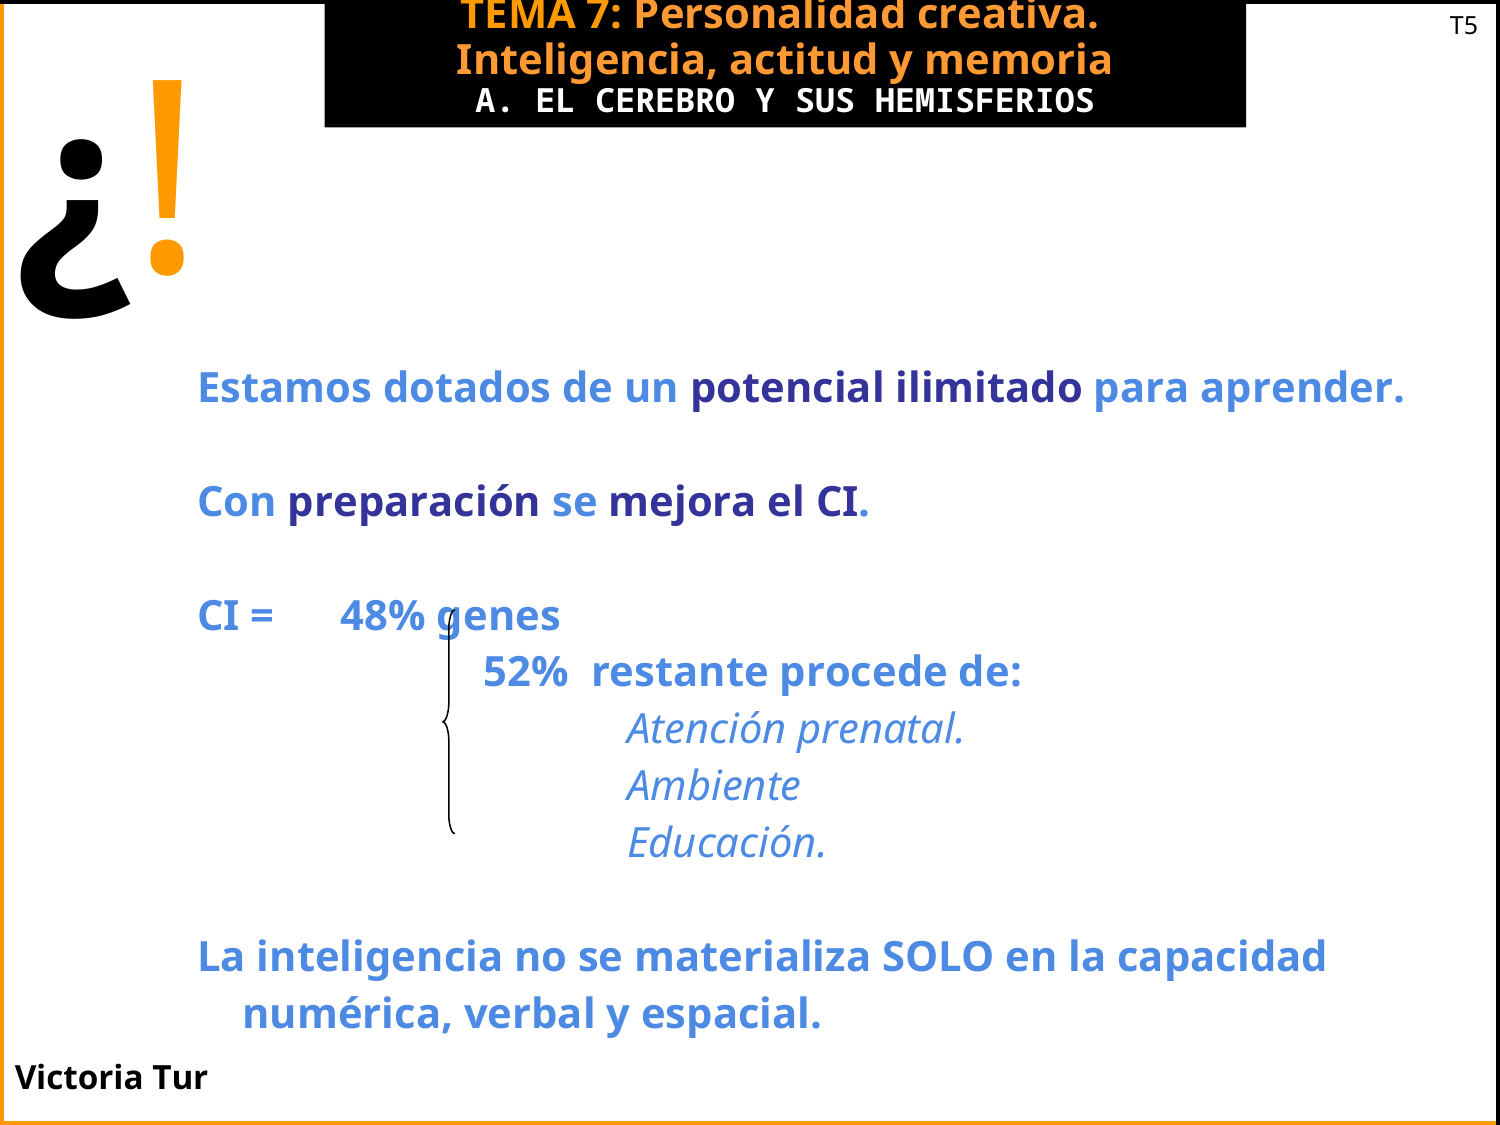

T5
Estamos dotados de un potencial ilimitado para aprender.
Con preparación se mejora el CI.
CI = 	48% genes
	52% restante procede de:
		Atención prenatal.
		Ambiente
		Educación.
La inteligencia no se materializa SOLO en la capacidad numérica, verbal y espacial.